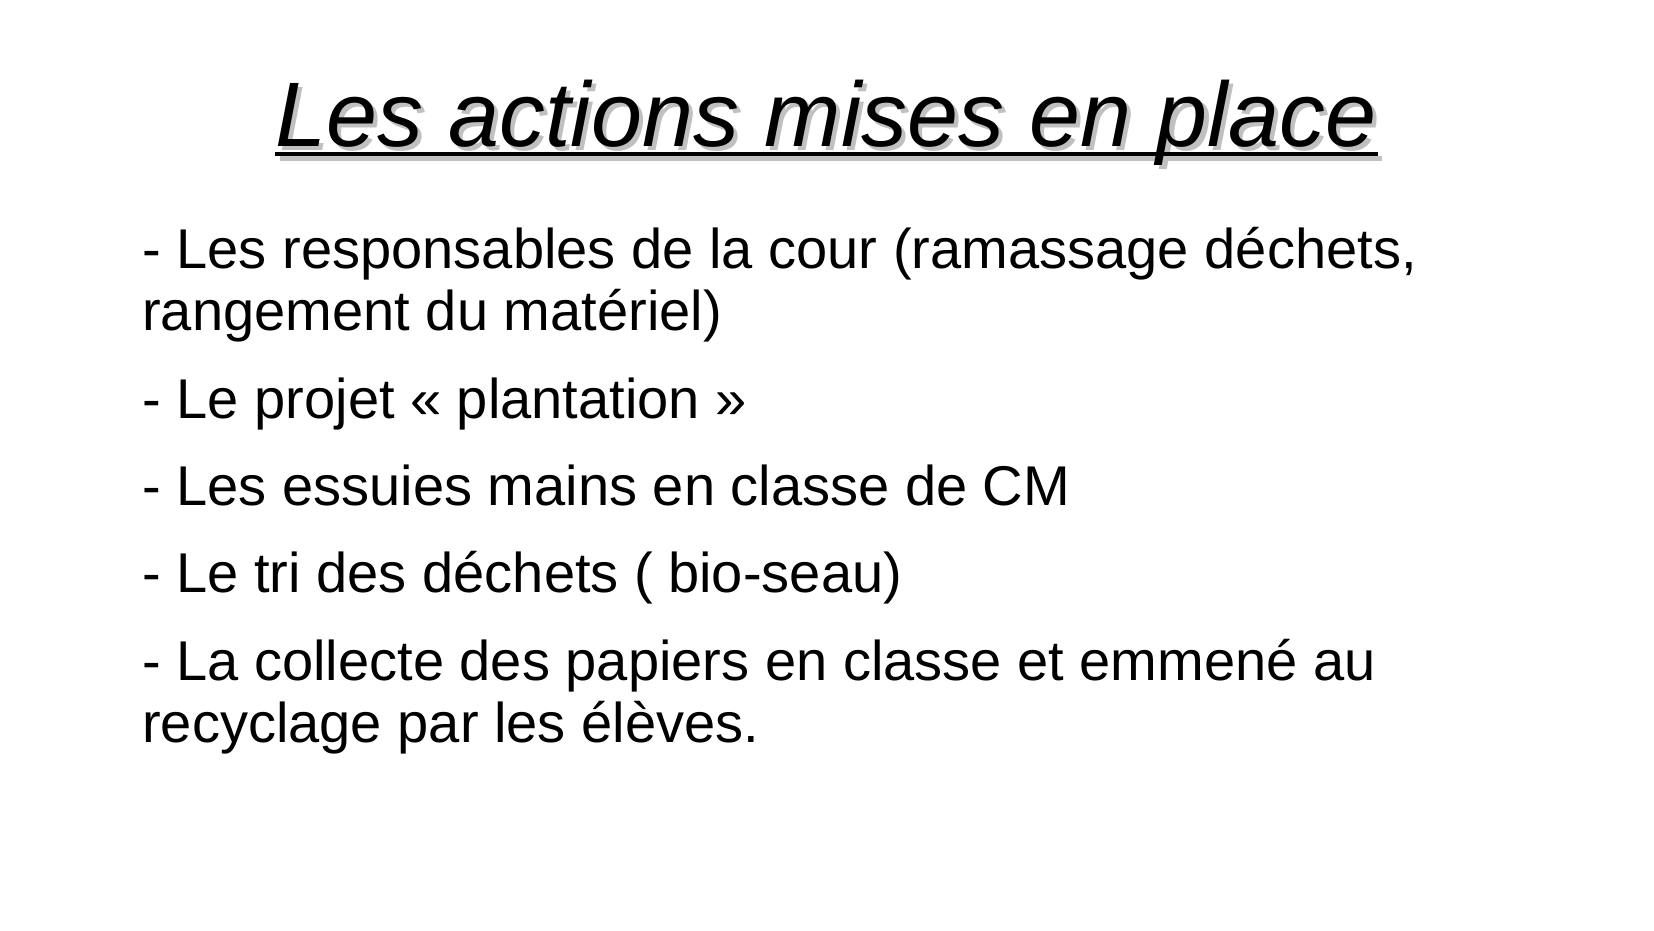

# Les actions mises en place
- Les responsables de la cour (ramassage déchets, rangement du matériel)
- Le projet « plantation »
- Les essuies mains en classe de CM
- Le tri des déchets ( bio-seau)
- La collecte des papiers en classe et emmené au recyclage par les élèves.